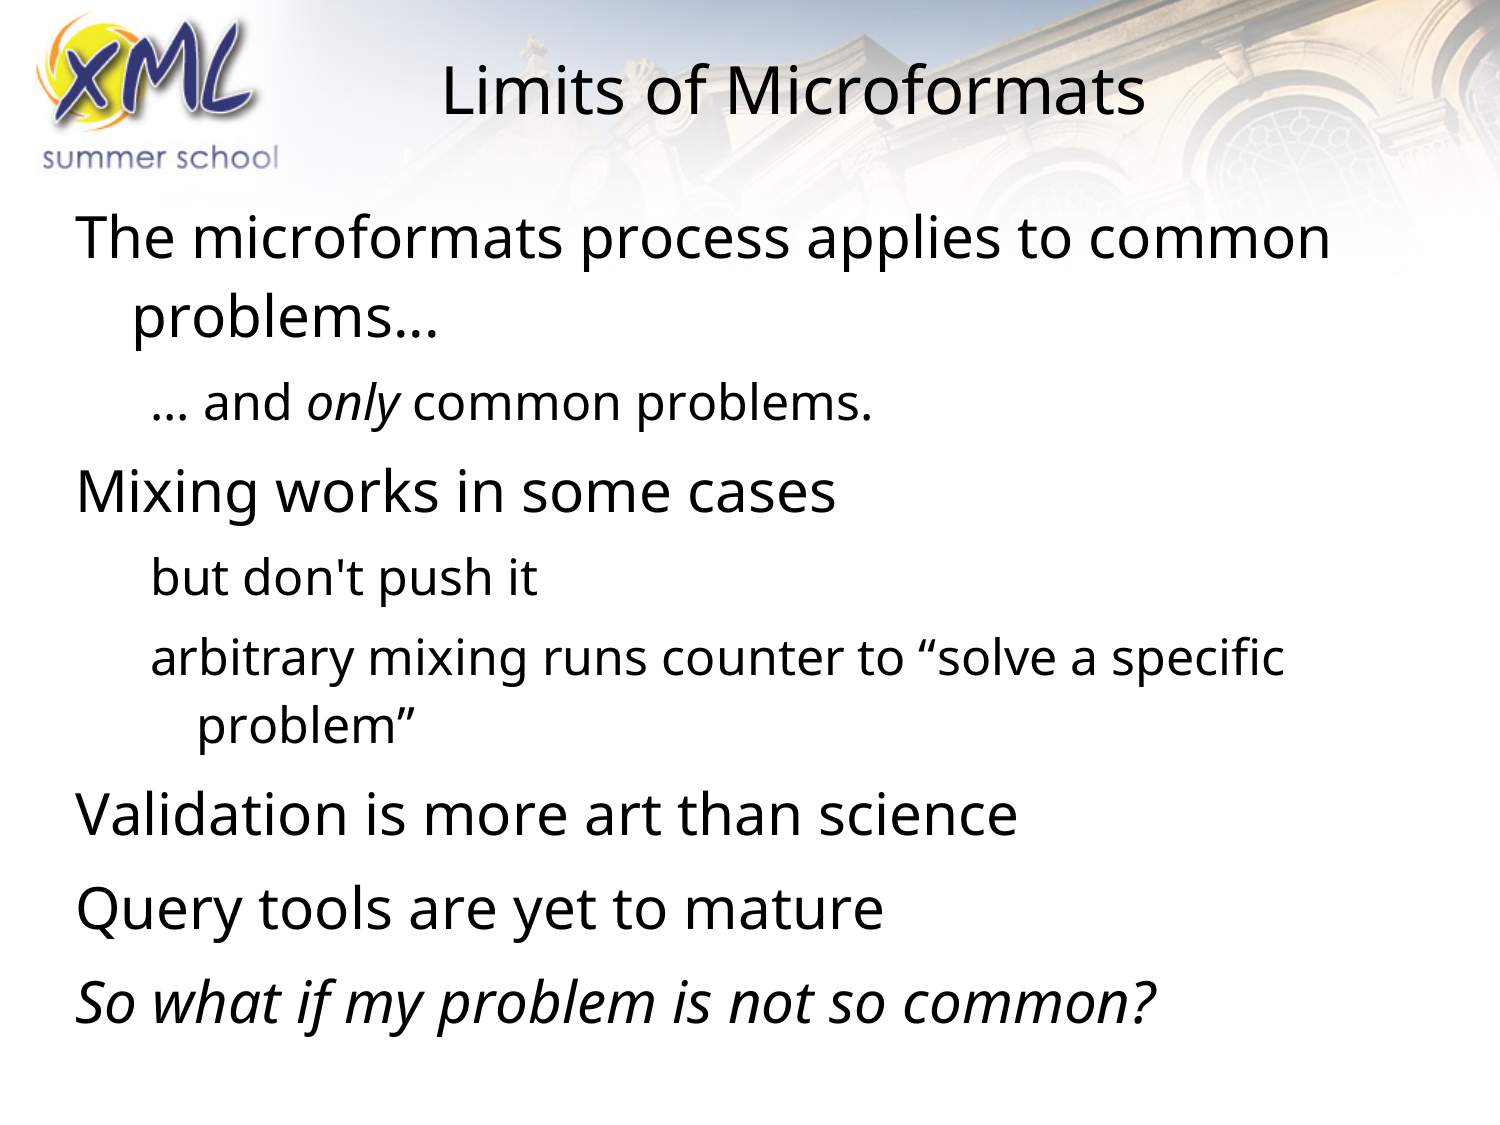

# Limits of Microformats
The microformats process applies to common problems...
... and only common problems.
Mixing works in some cases
but don't push it
arbitrary mixing runs counter to “solve a specific problem”
Validation is more art than science
Query tools are yet to mature
So what if my problem is not so common?